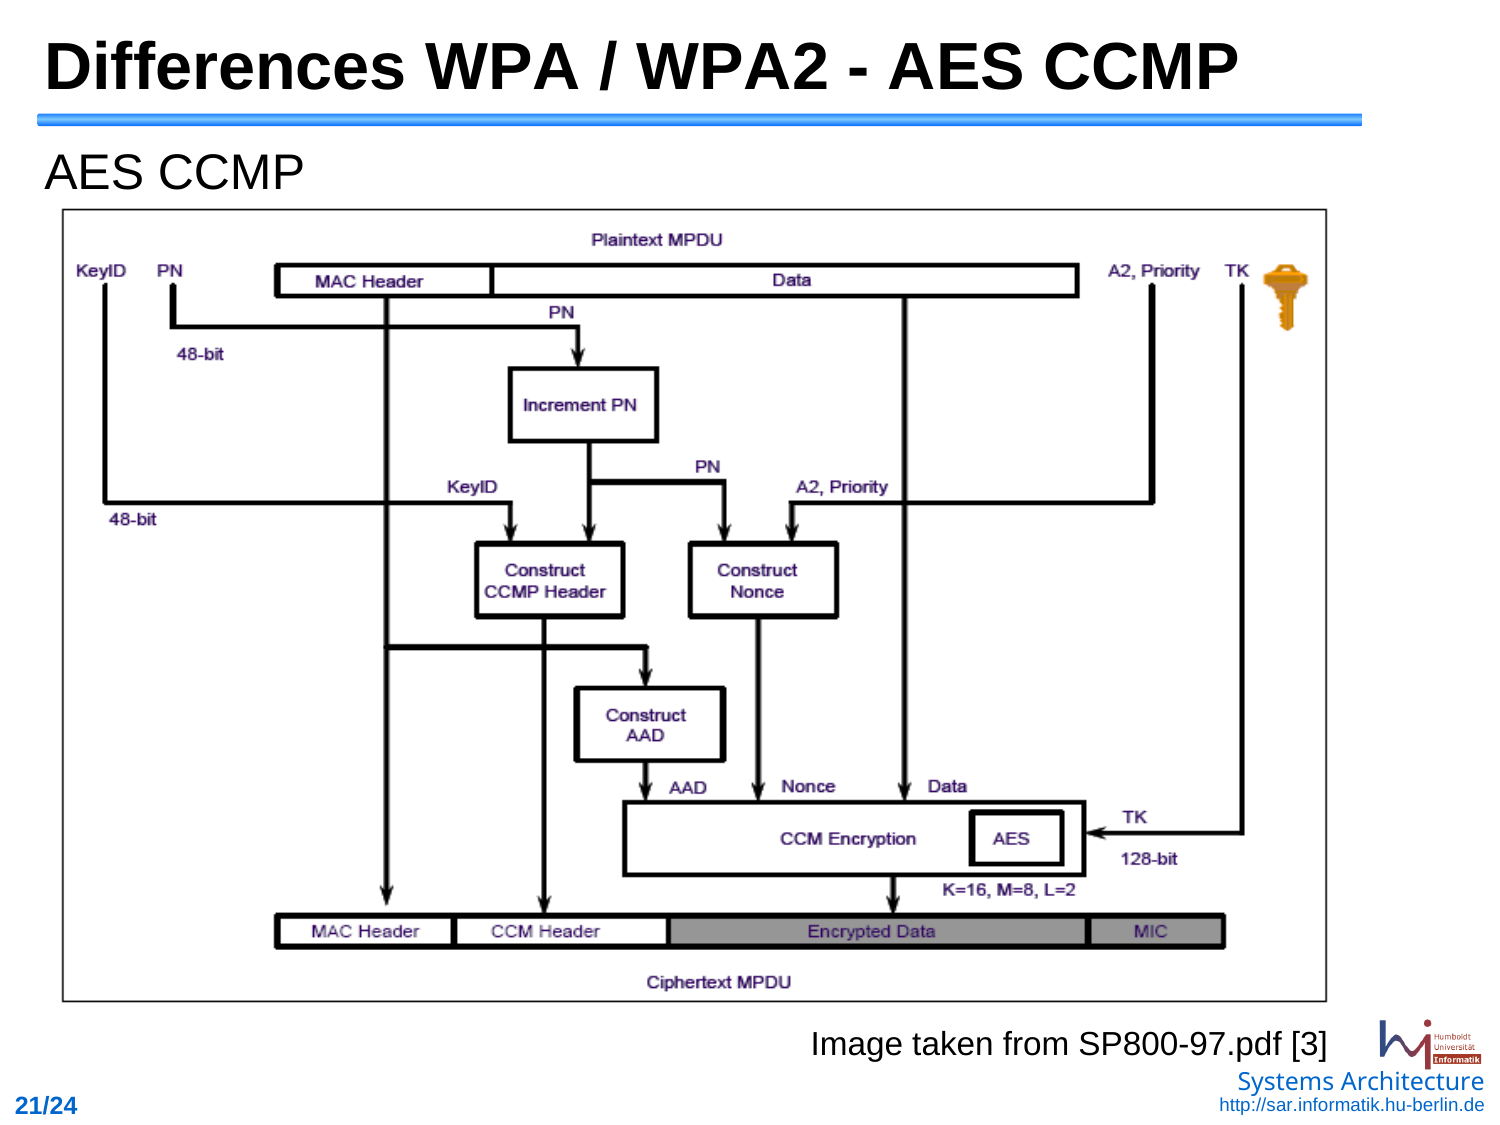

# Differences WPA / WPA2 - AES CCMP
AES CCMP
Image taken from SP800-97.pdf [3]